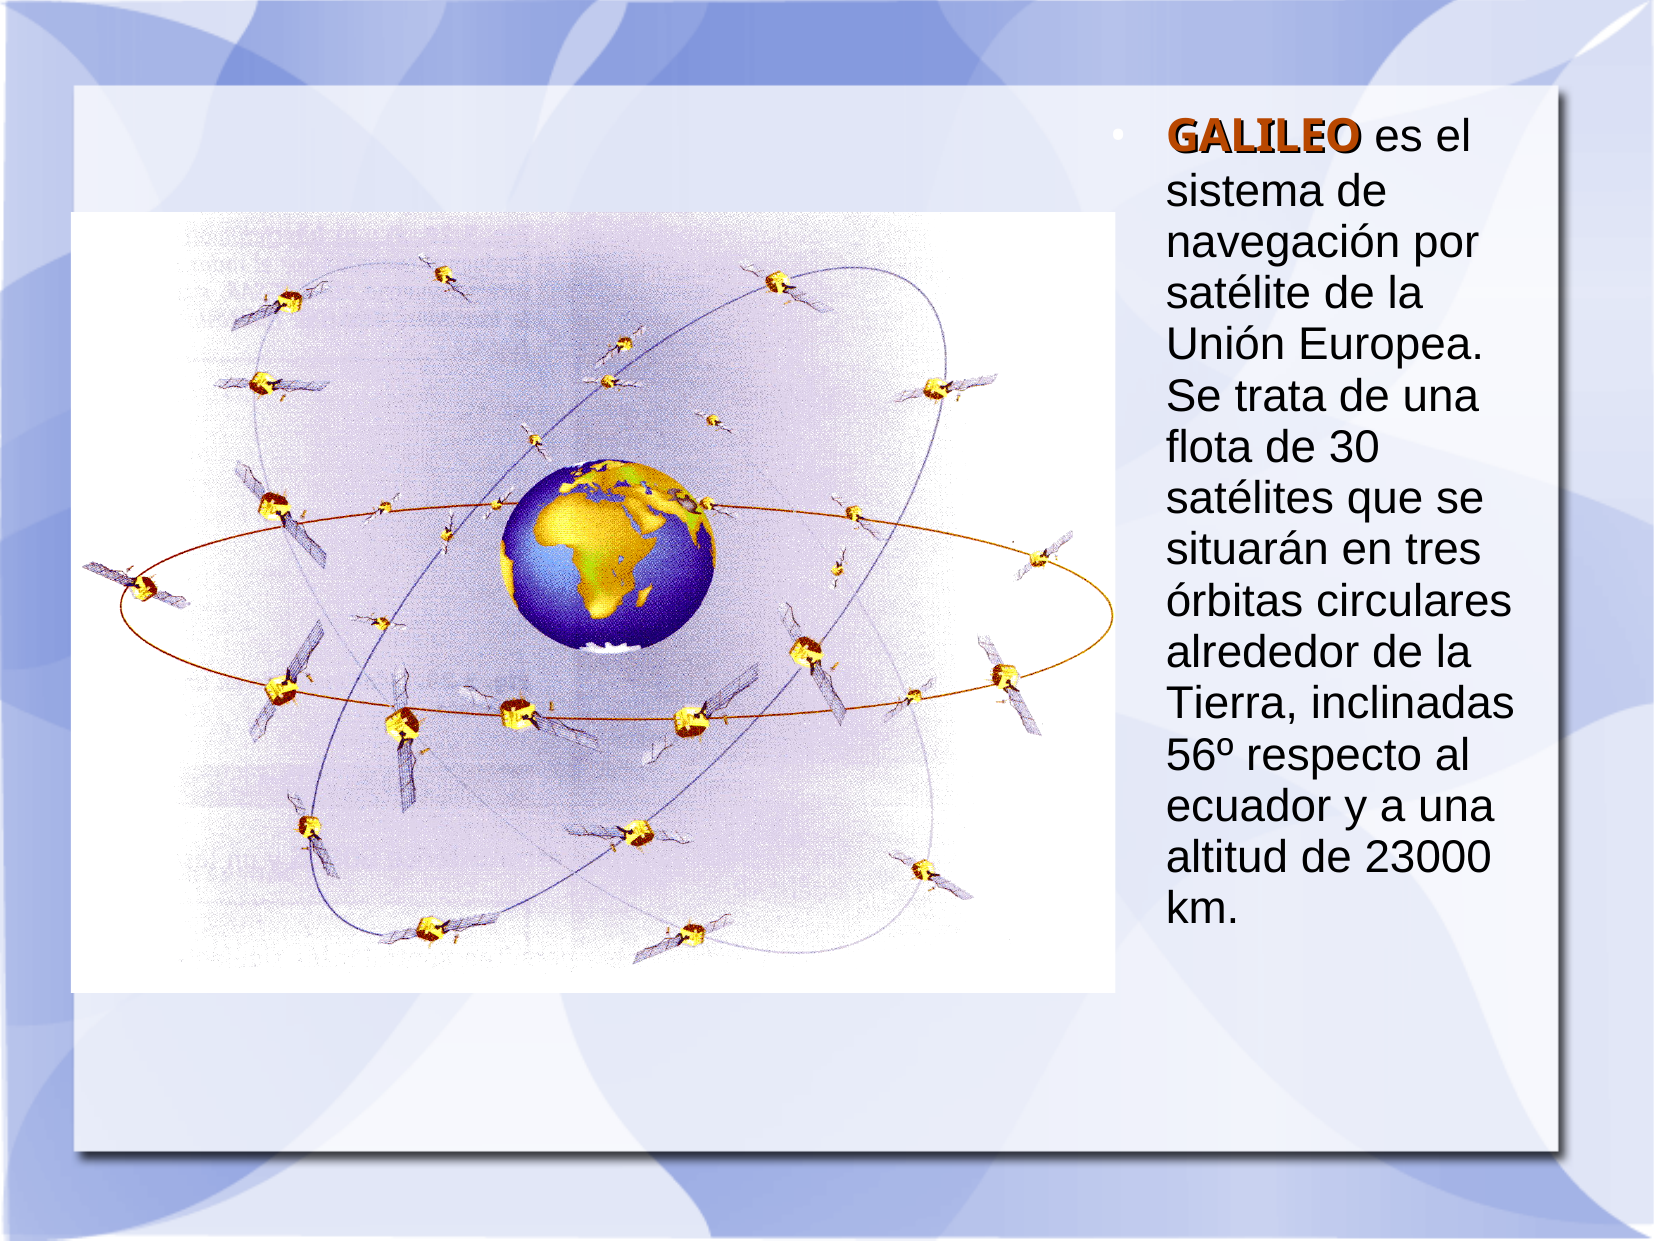

# GALILEO es el sistema de navegación por satélite de la Unión Europea. Se trata de una flota de 30 satélites que se situarán en tres órbitas circulares alrededor de la Tierra, inclinadas 56º respecto al ecuador y a una altitud de 23000 km.